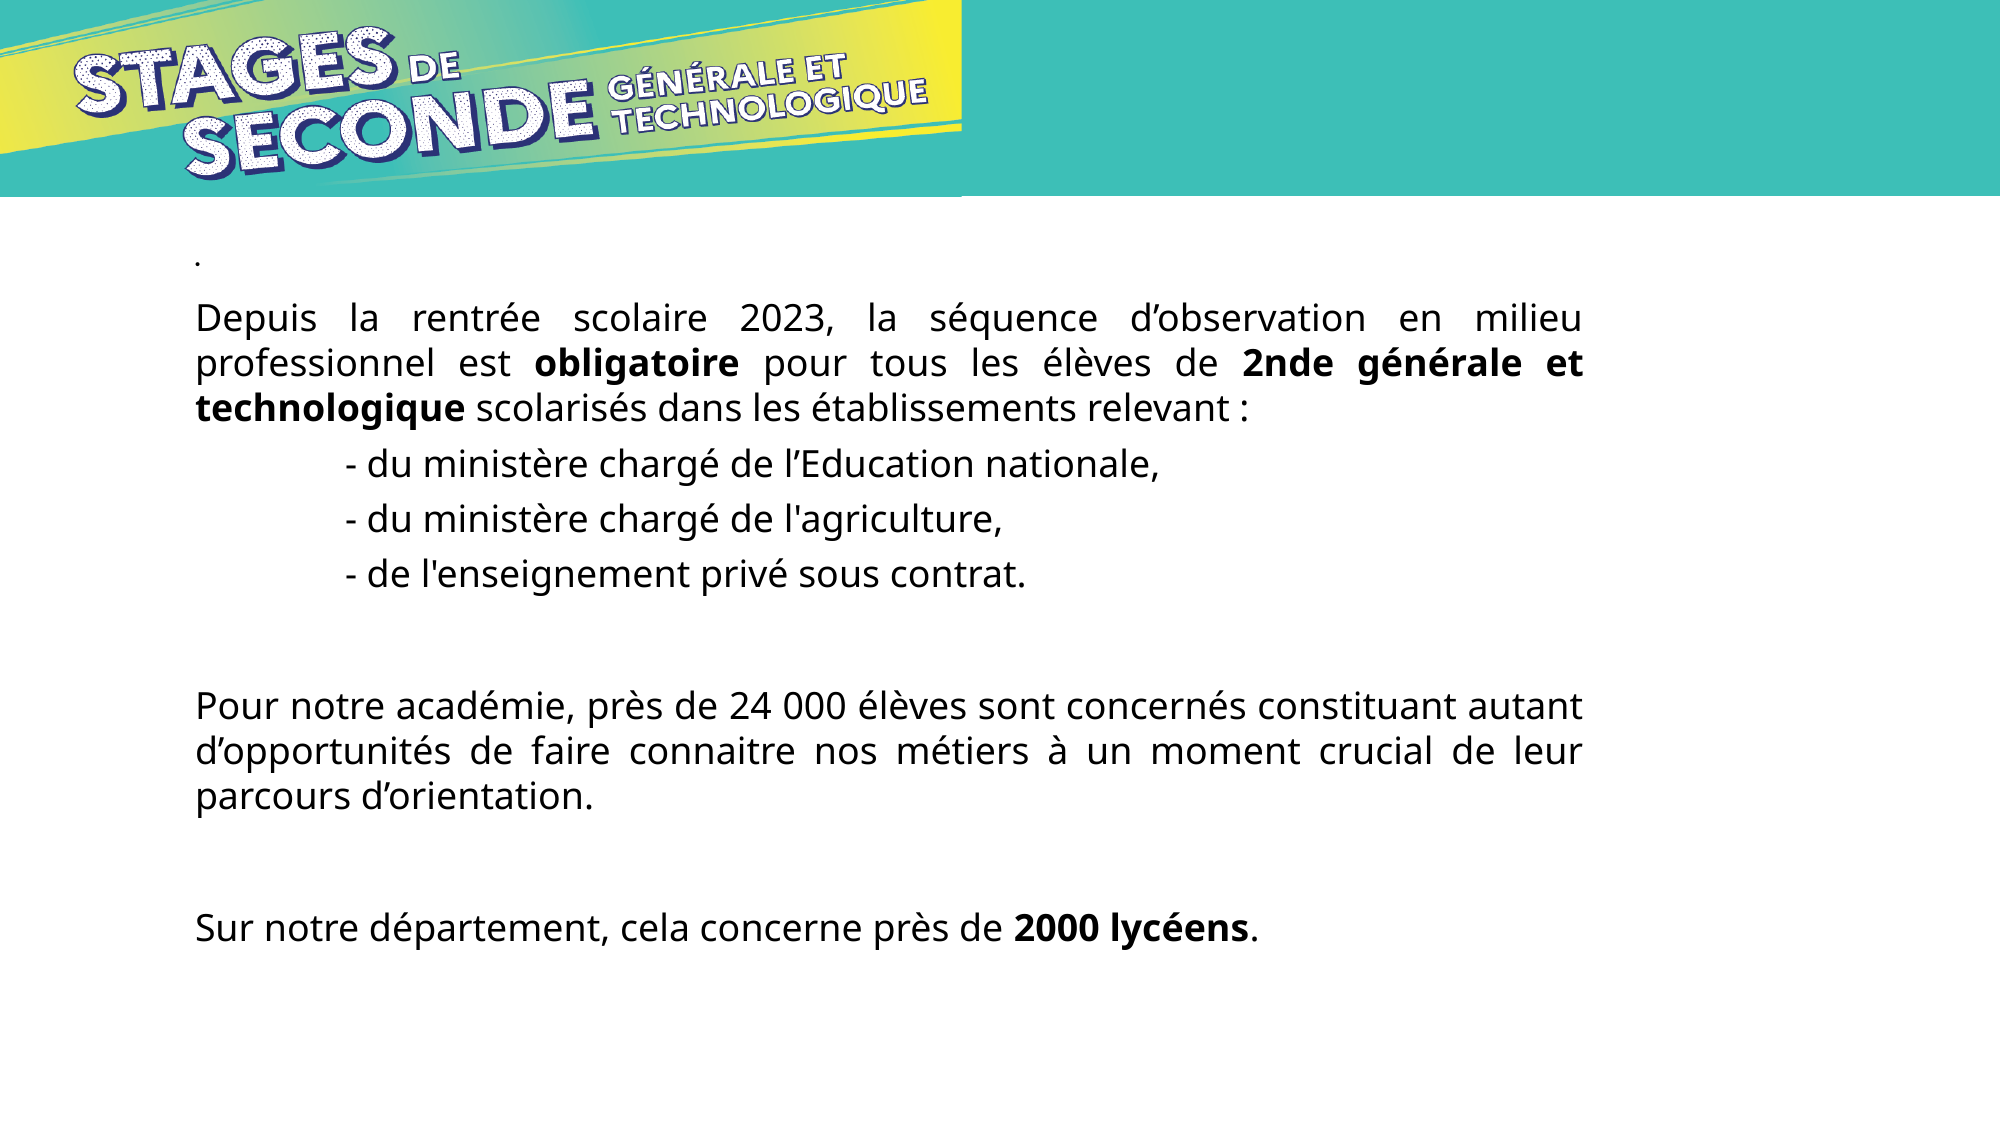

# Depuis la rentrée scolaire 2023, la séquence d’observation en milieu professionnel est obligatoire pour tous les élèves de 2nde générale et technologique scolarisés dans les établissements relevant :
- du ministère chargé de l’Education nationale,
- du ministère chargé de l'agriculture,
- de l'enseignement privé sous contrat.
Pour notre académie, près de 24 000 élèves sont concernés constituant autant d’opportunités de faire connaitre nos métiers à un moment crucial de leur parcours d’orientation.
Sur notre département, cela concerne près de 2000 lycéens.